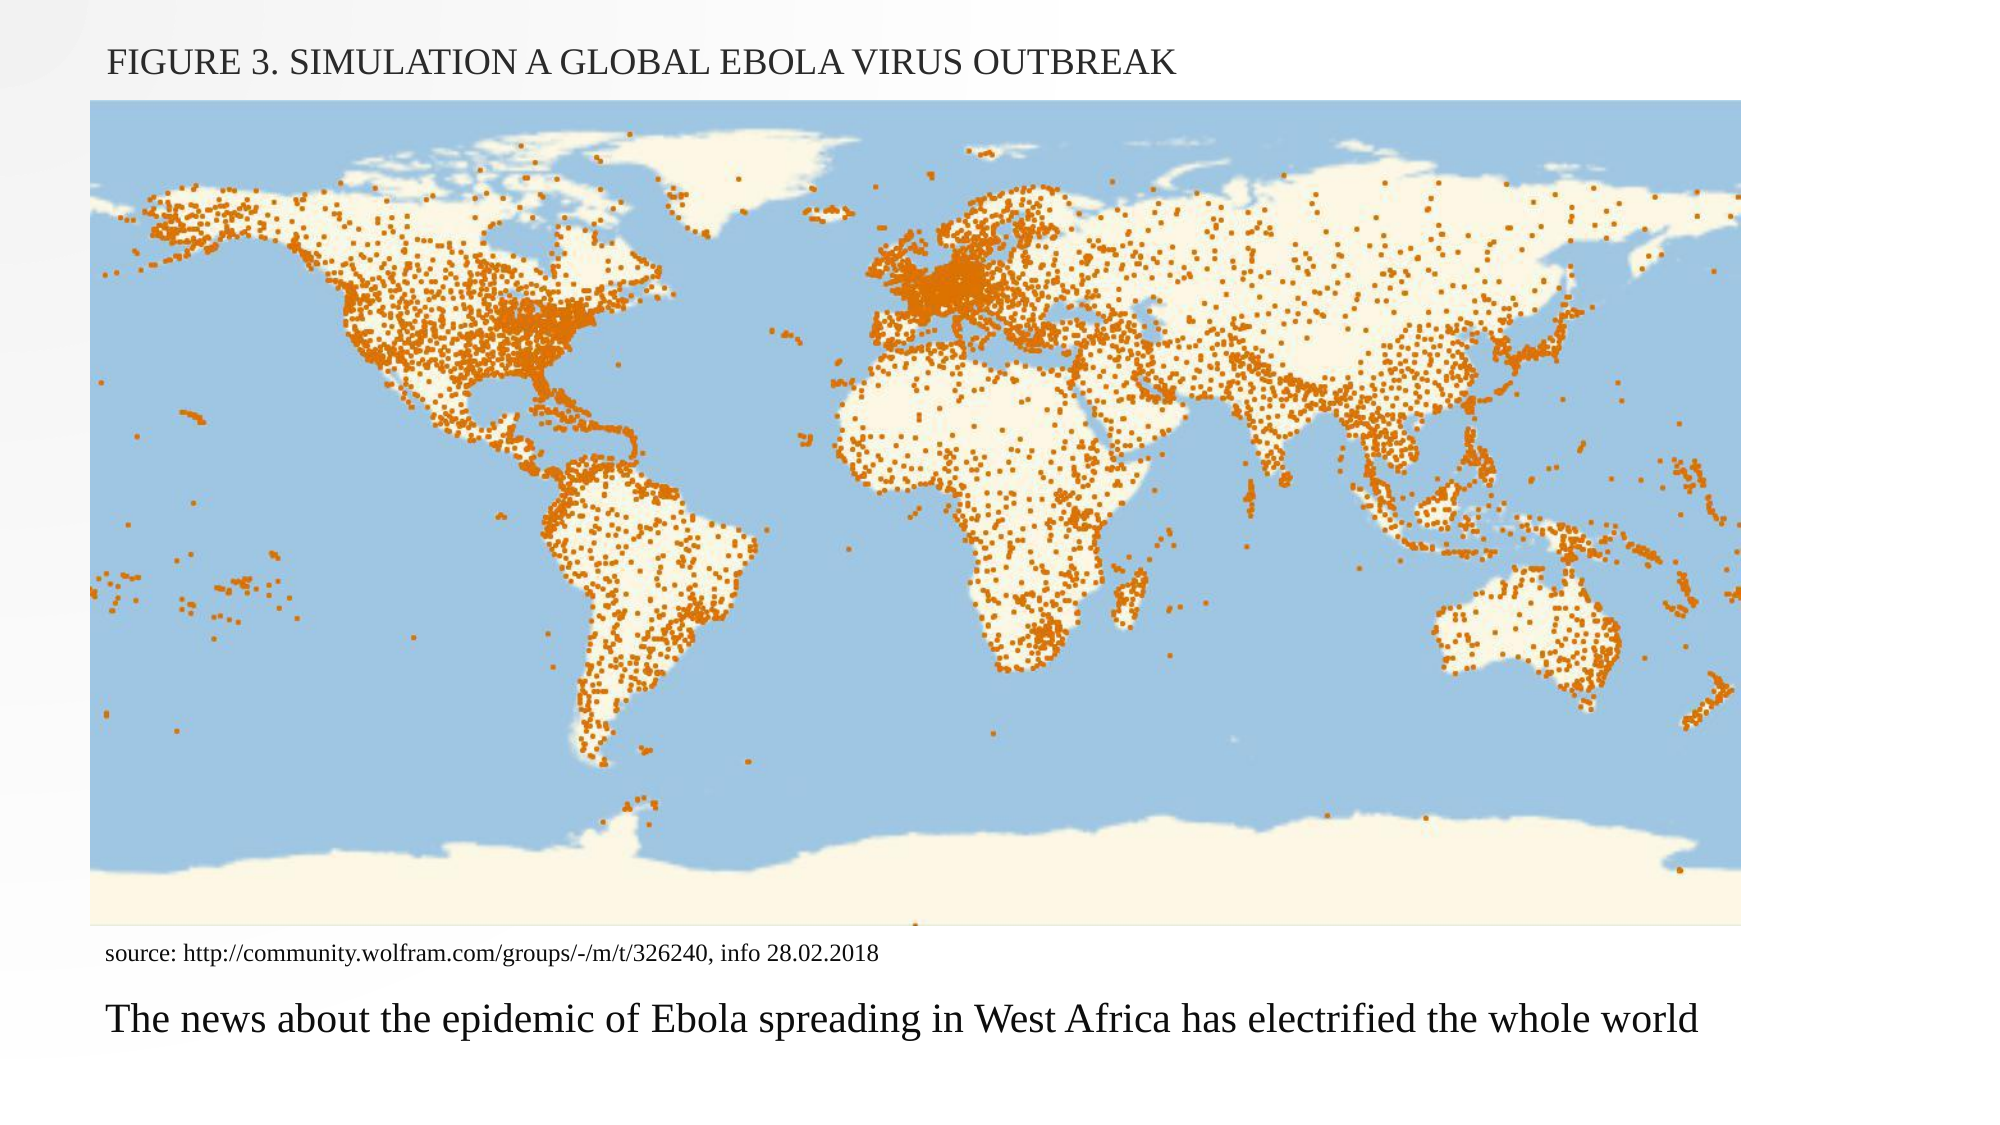

# Figure 3. Simulation a global Ebola virus outbreak
source: http://community.wolfram.com/groups/-/m/t/326240, info 28.02.2018
The news about the epidemic of Ebola spreading in West Africa has electrified the whole world